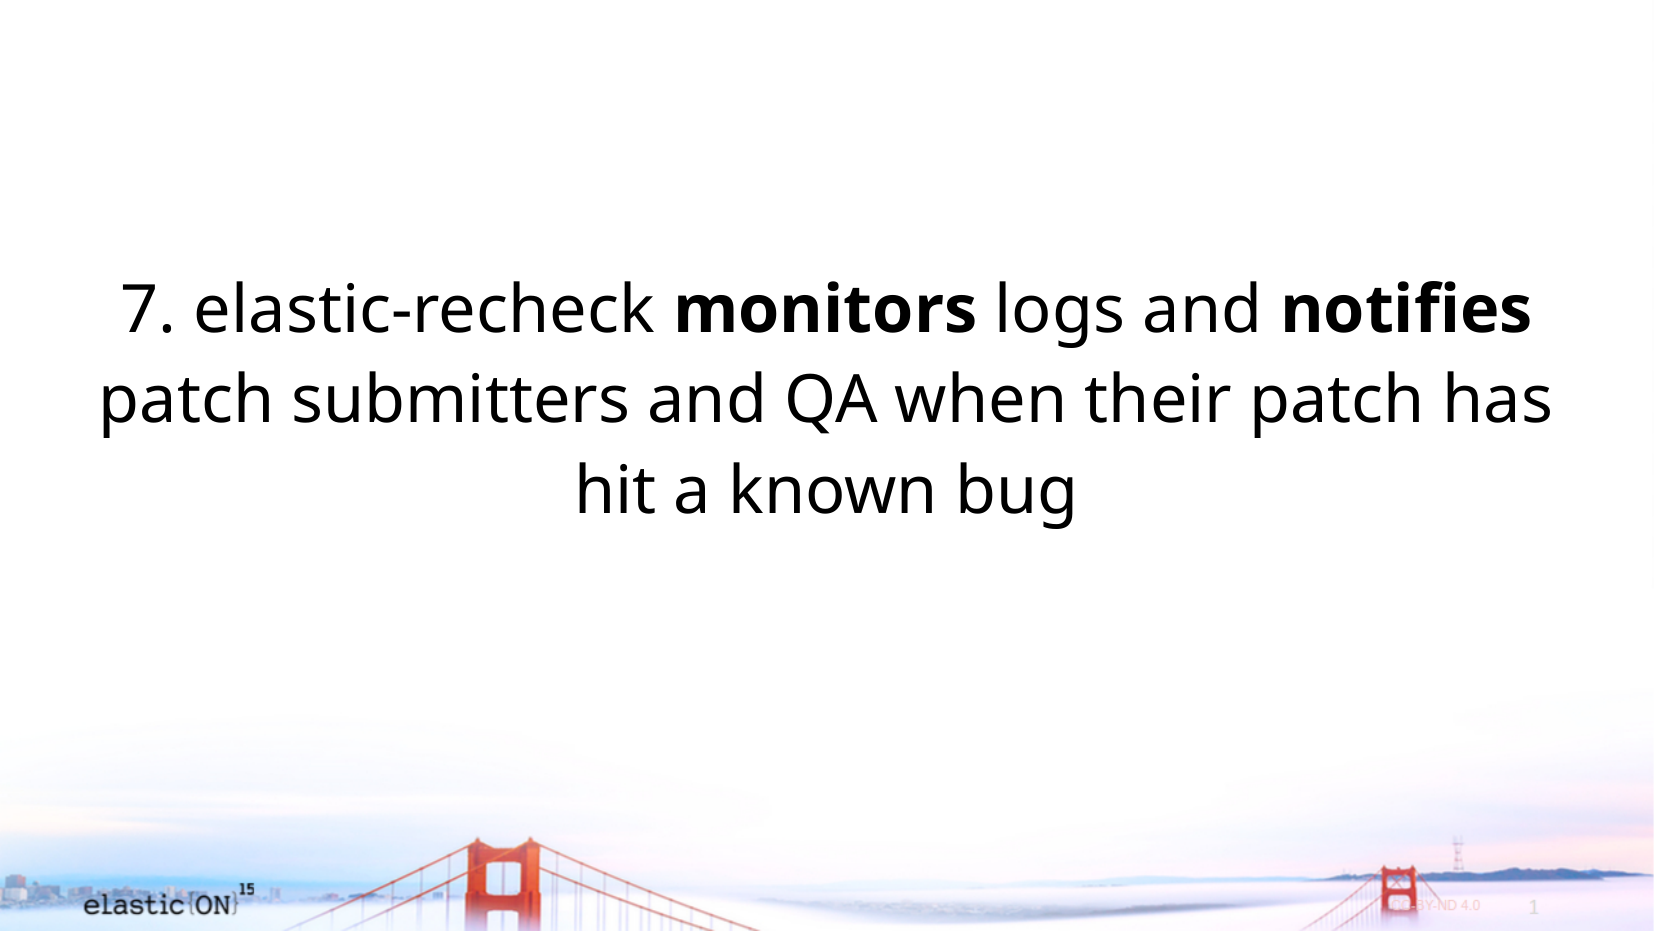

# 7. elastic-recheck monitors logs and notifies patch submitters and QA when their patch has hit a known bug